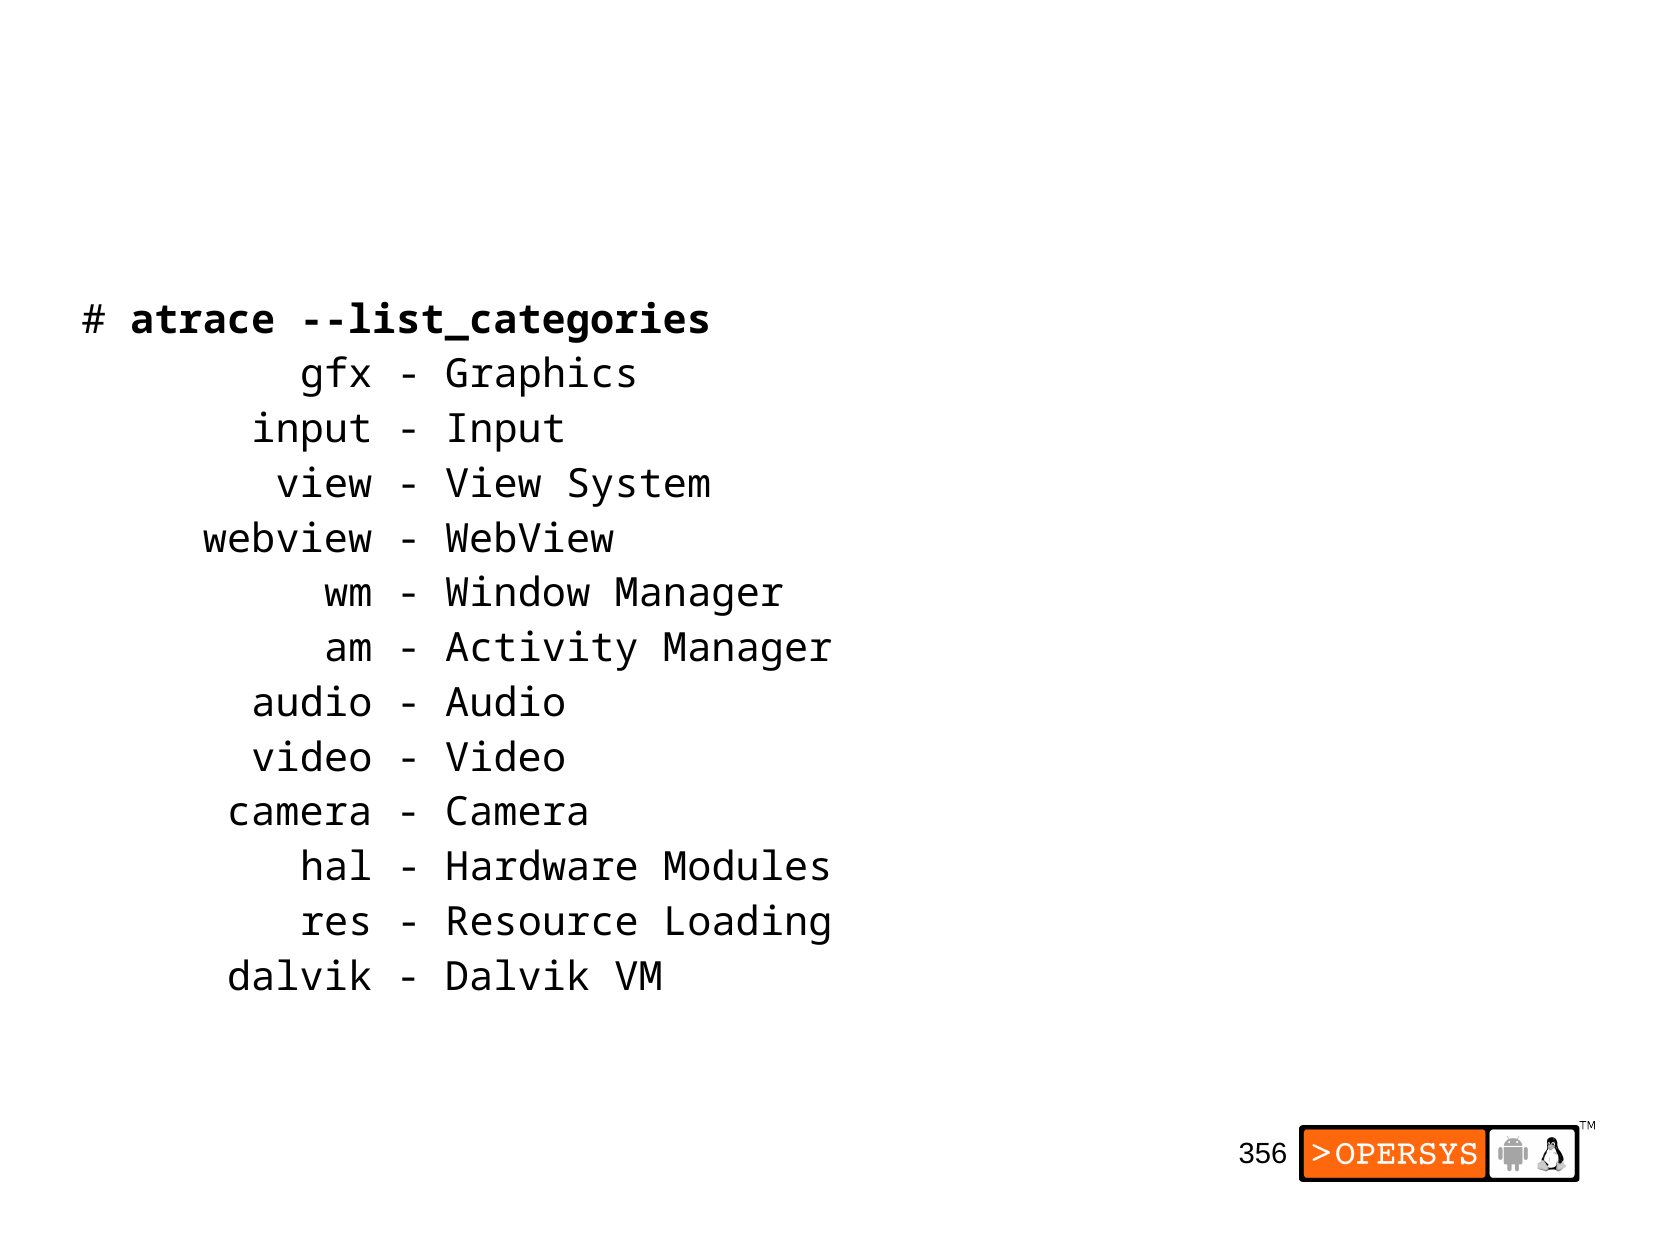

# # atrace --list_categories
 gfx - Graphics
 input - Input
 view - View System
 webview - WebView
 wm - Window Manager
 am - Activity Manager
 audio - Audio
 video - Video
 camera - Camera
 hal - Hardware Modules
 res - Resource Loading
 dalvik - Dalvik VM